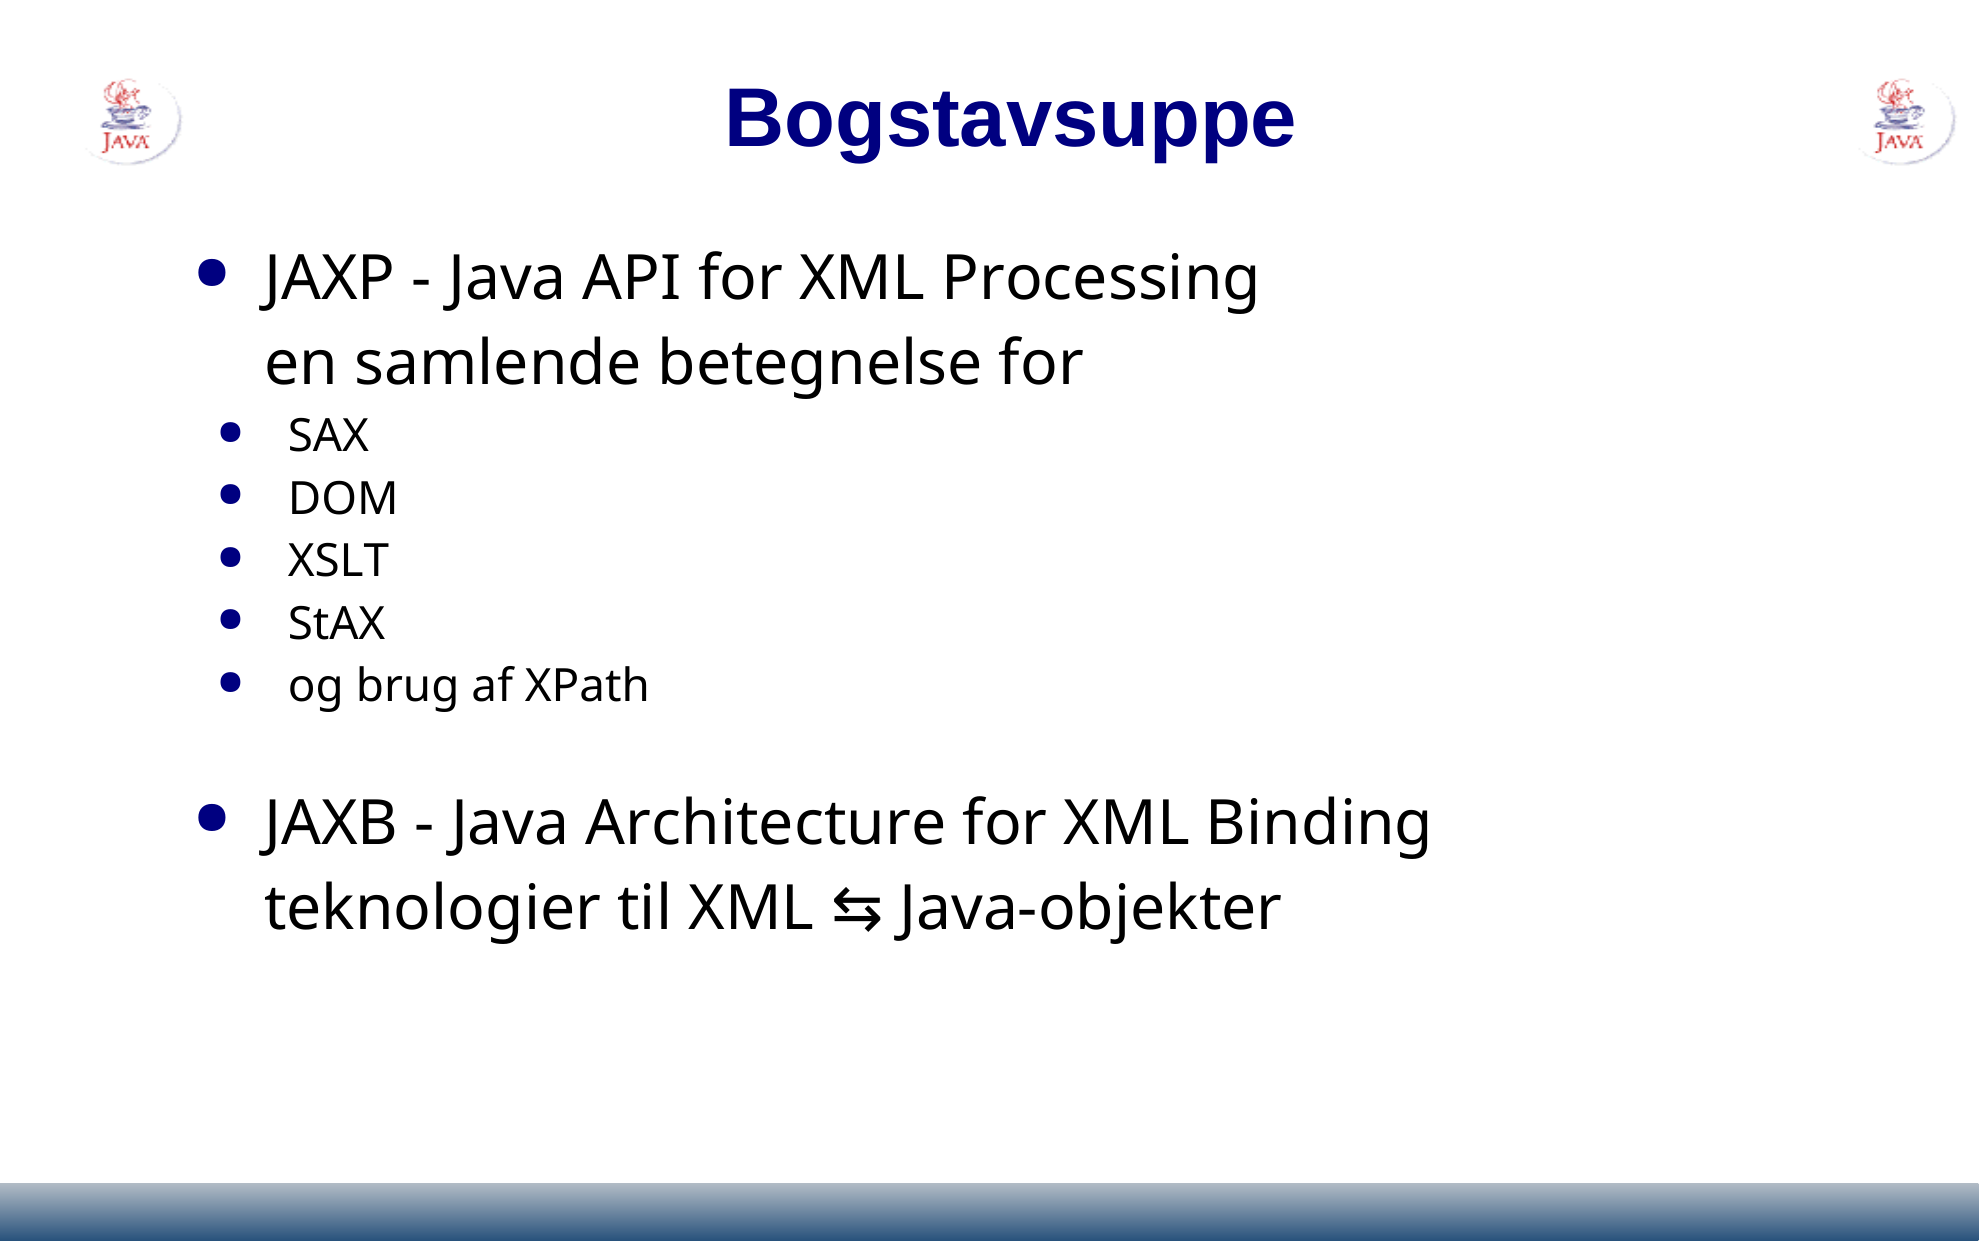

# Bogstavsuppe
JAXP - Java API for XML Processing
en samlende betegnelse for
SAX
DOM
XSLT
StAX
og brug af XPath
JAXB - Java Architecture for XML Binding
teknologier til XML ⇆ Java-objekter